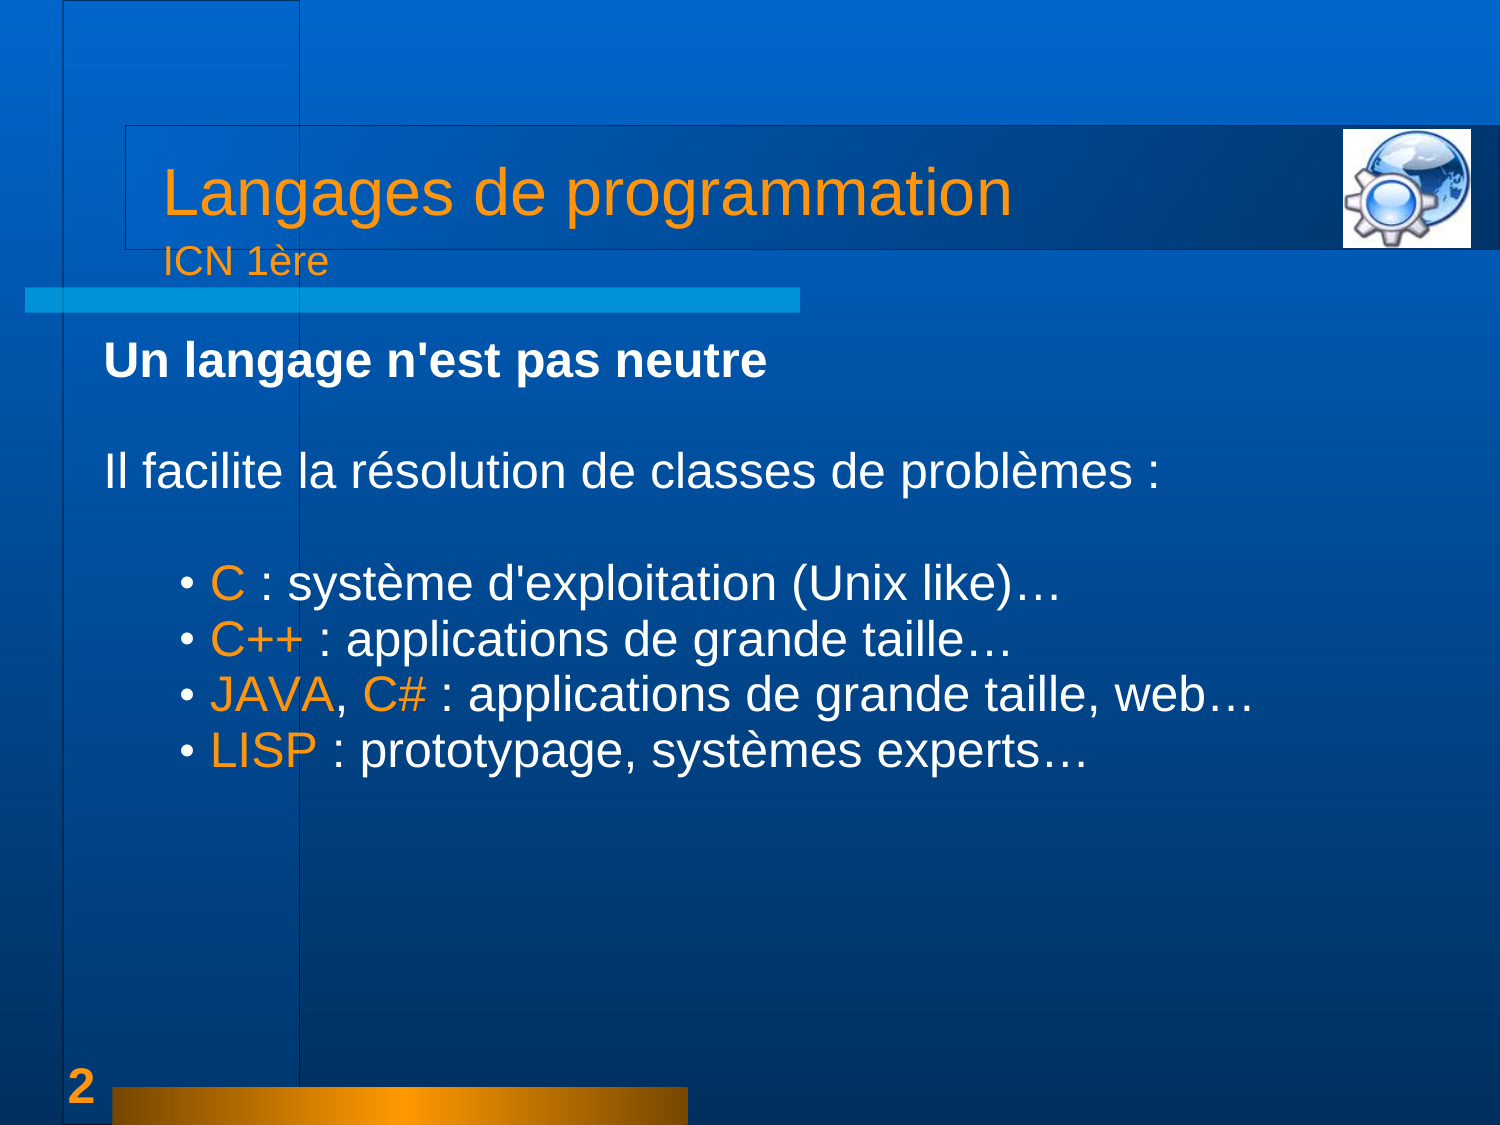

Un langage n'est pas neutre
Il facilite la résolution de classes de problèmes :
 C : système d'exploitation (Unix like)…
 C++ : applications de grande taille…
 JAVA, C# : applications de grande taille, web…
 LISP : prototypage, systèmes experts…